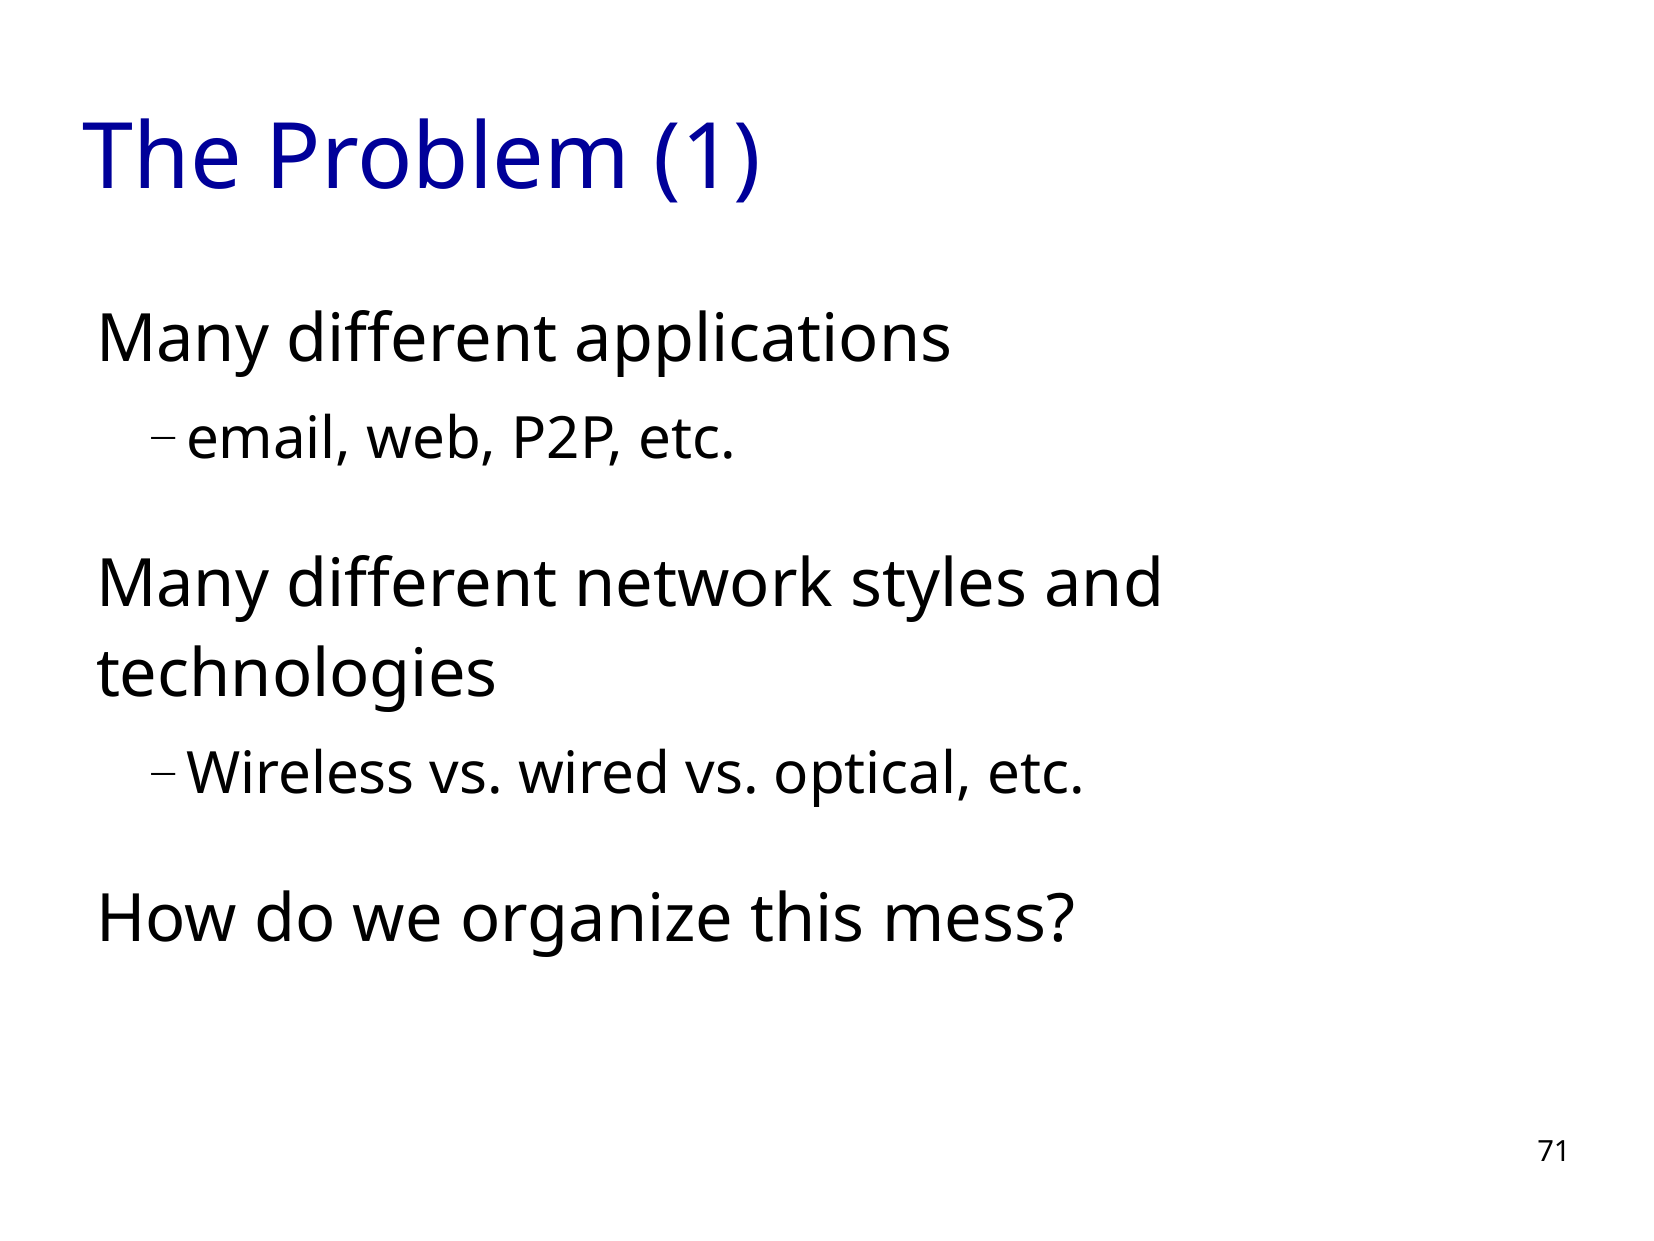

# The Problem (1)
Many different applications
email, web, P2P, etc.
Many different network styles and technologies
Wireless vs. wired vs. optical, etc.
How do we organize this mess?
71